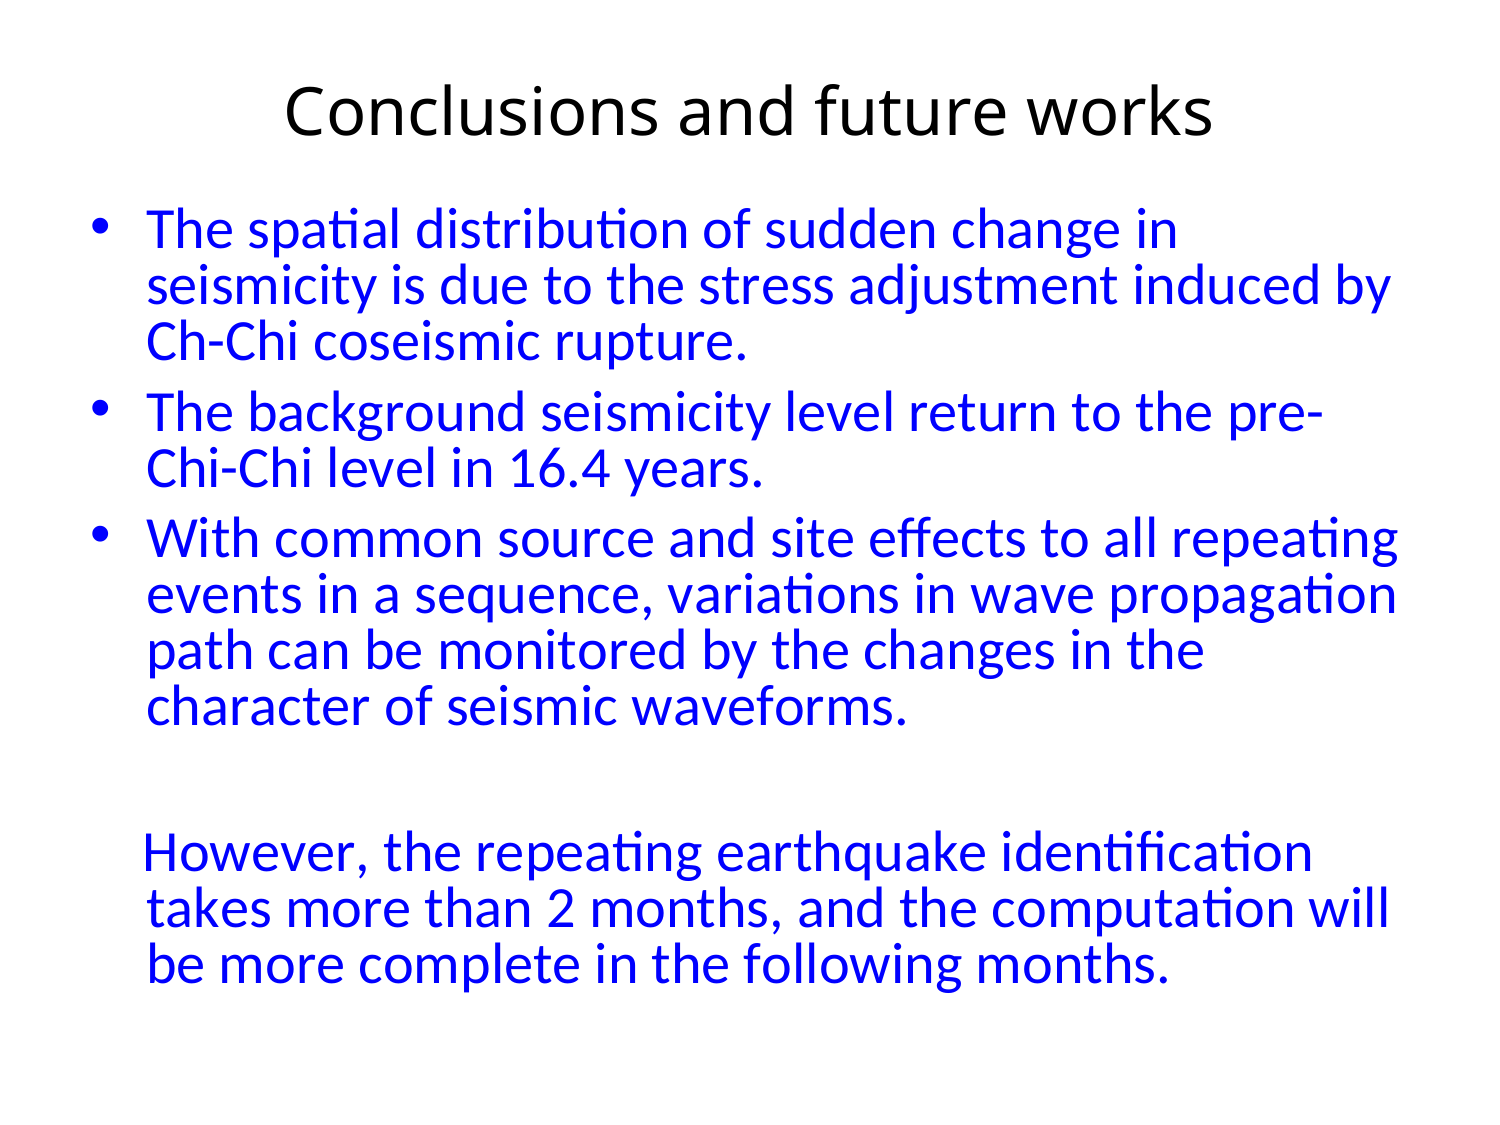

# Conclusions and future works
The spatial distribution of sudden change in seismicity is due to the stress adjustment induced by Ch-Chi coseismic rupture.
The background seismicity level return to the pre-Chi-Chi level in 16.4 years.
With common source and site effects to all repeating events in a sequence, variations in wave propagation path can be monitored by the changes in the character of seismic waveforms.
 However, the repeating earthquake identification takes more than 2 months, and the computation will be more complete in the following months.